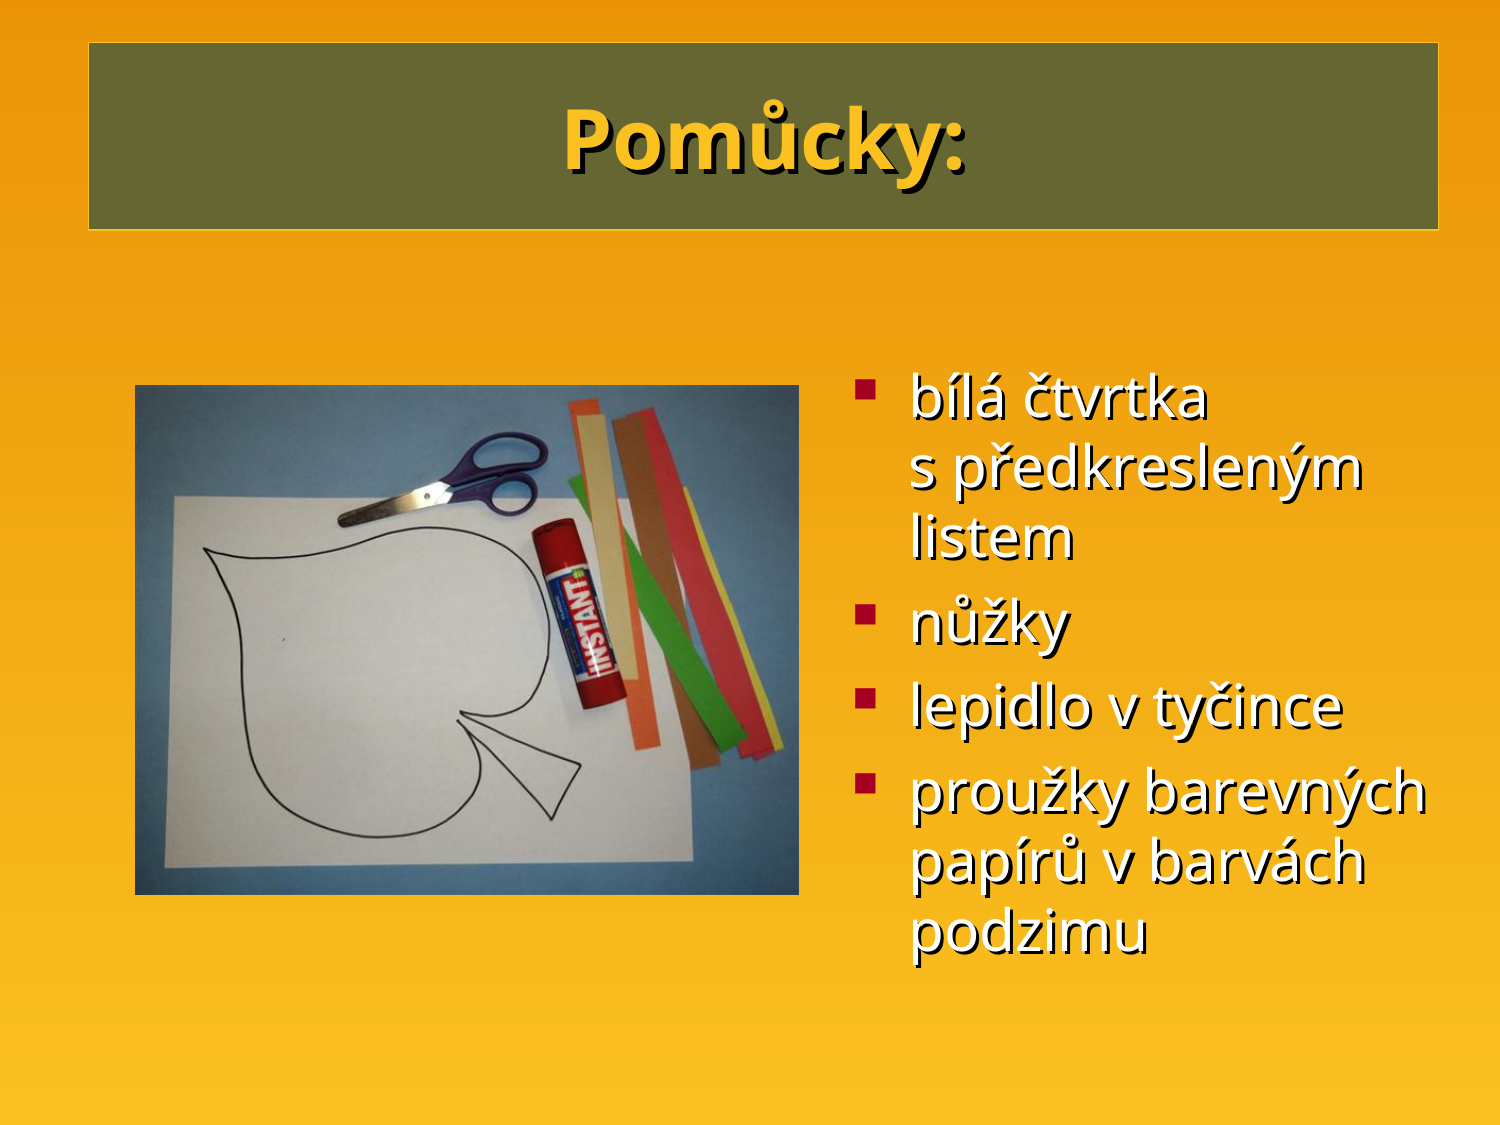

# Pomůcky:
bílá čtvrtka
s předkresleným listem
nůžky
lepidlo v tyčince
proužky barevných papírů v barvách podzimu